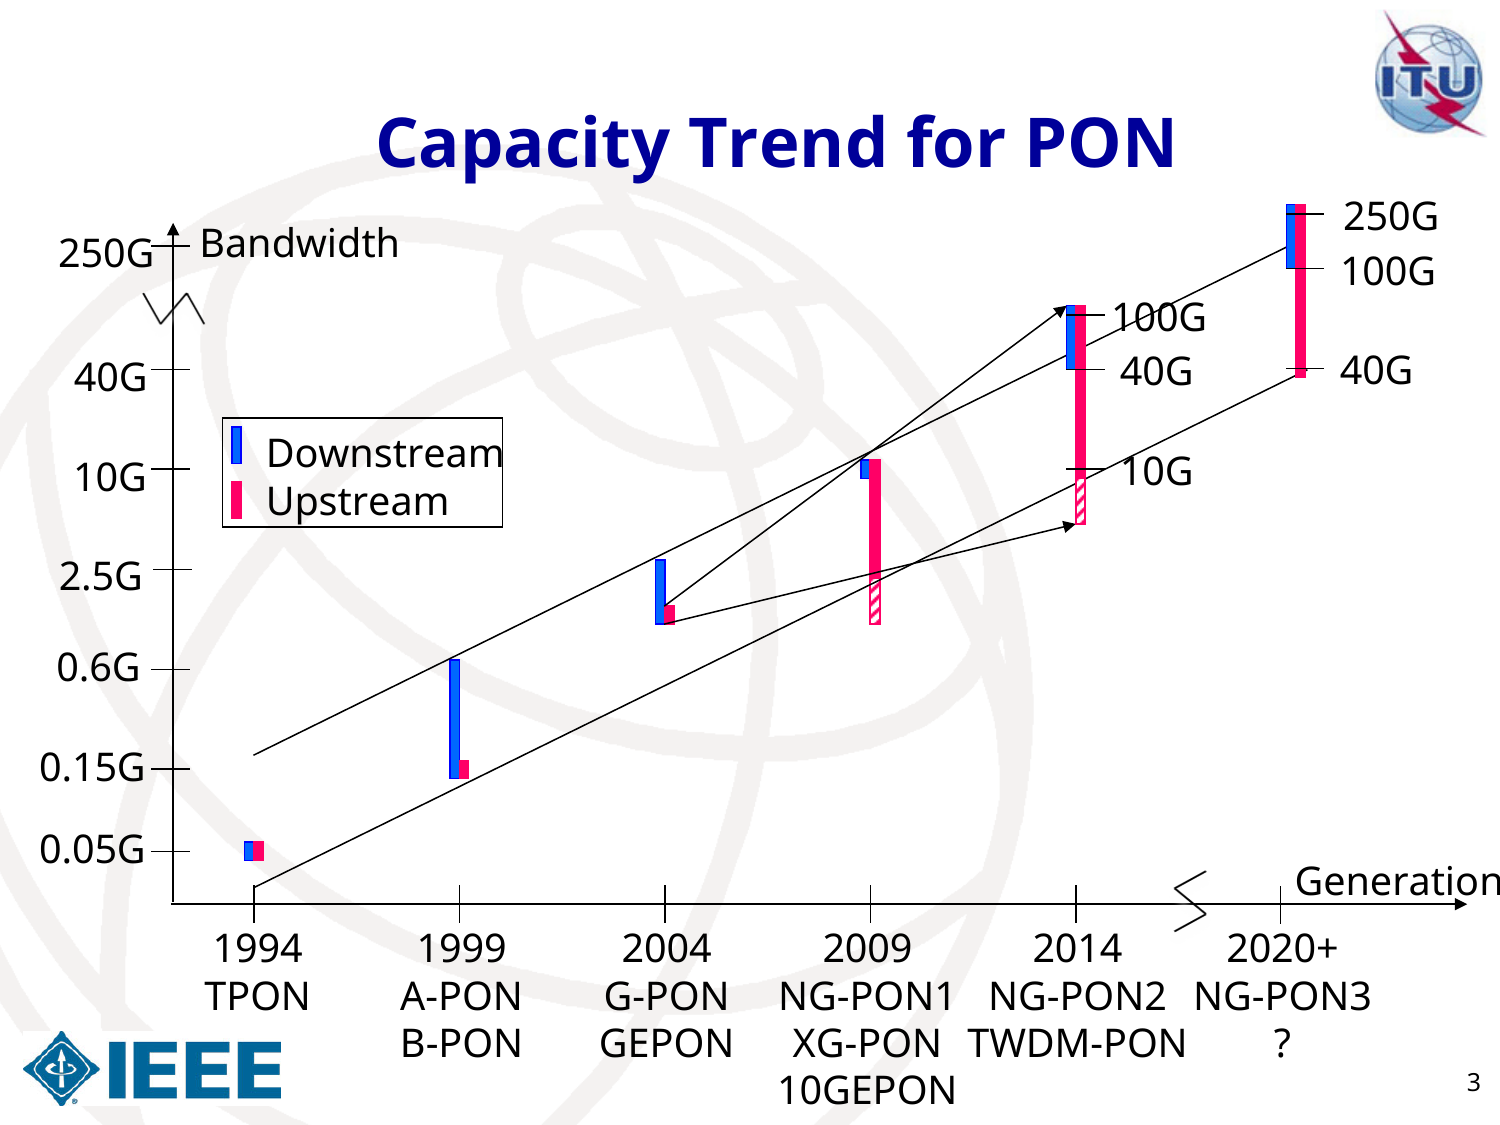

# Capacity Trend for PON
 250G
Bandwidth
250G
100G
100G
40G
40G
40G
Downstream
Upstream
10G
10G
2.5G
0.6G
0.15G
0.05G
Generation
1994
TPON
1999
A-PON
B-PON
2004
G-PON
GEPON
2009
NG-PON1
XG-PON
10GEPON
2014
NG-PON2
TWDM-PON
2020+
NG-PON3
?
2